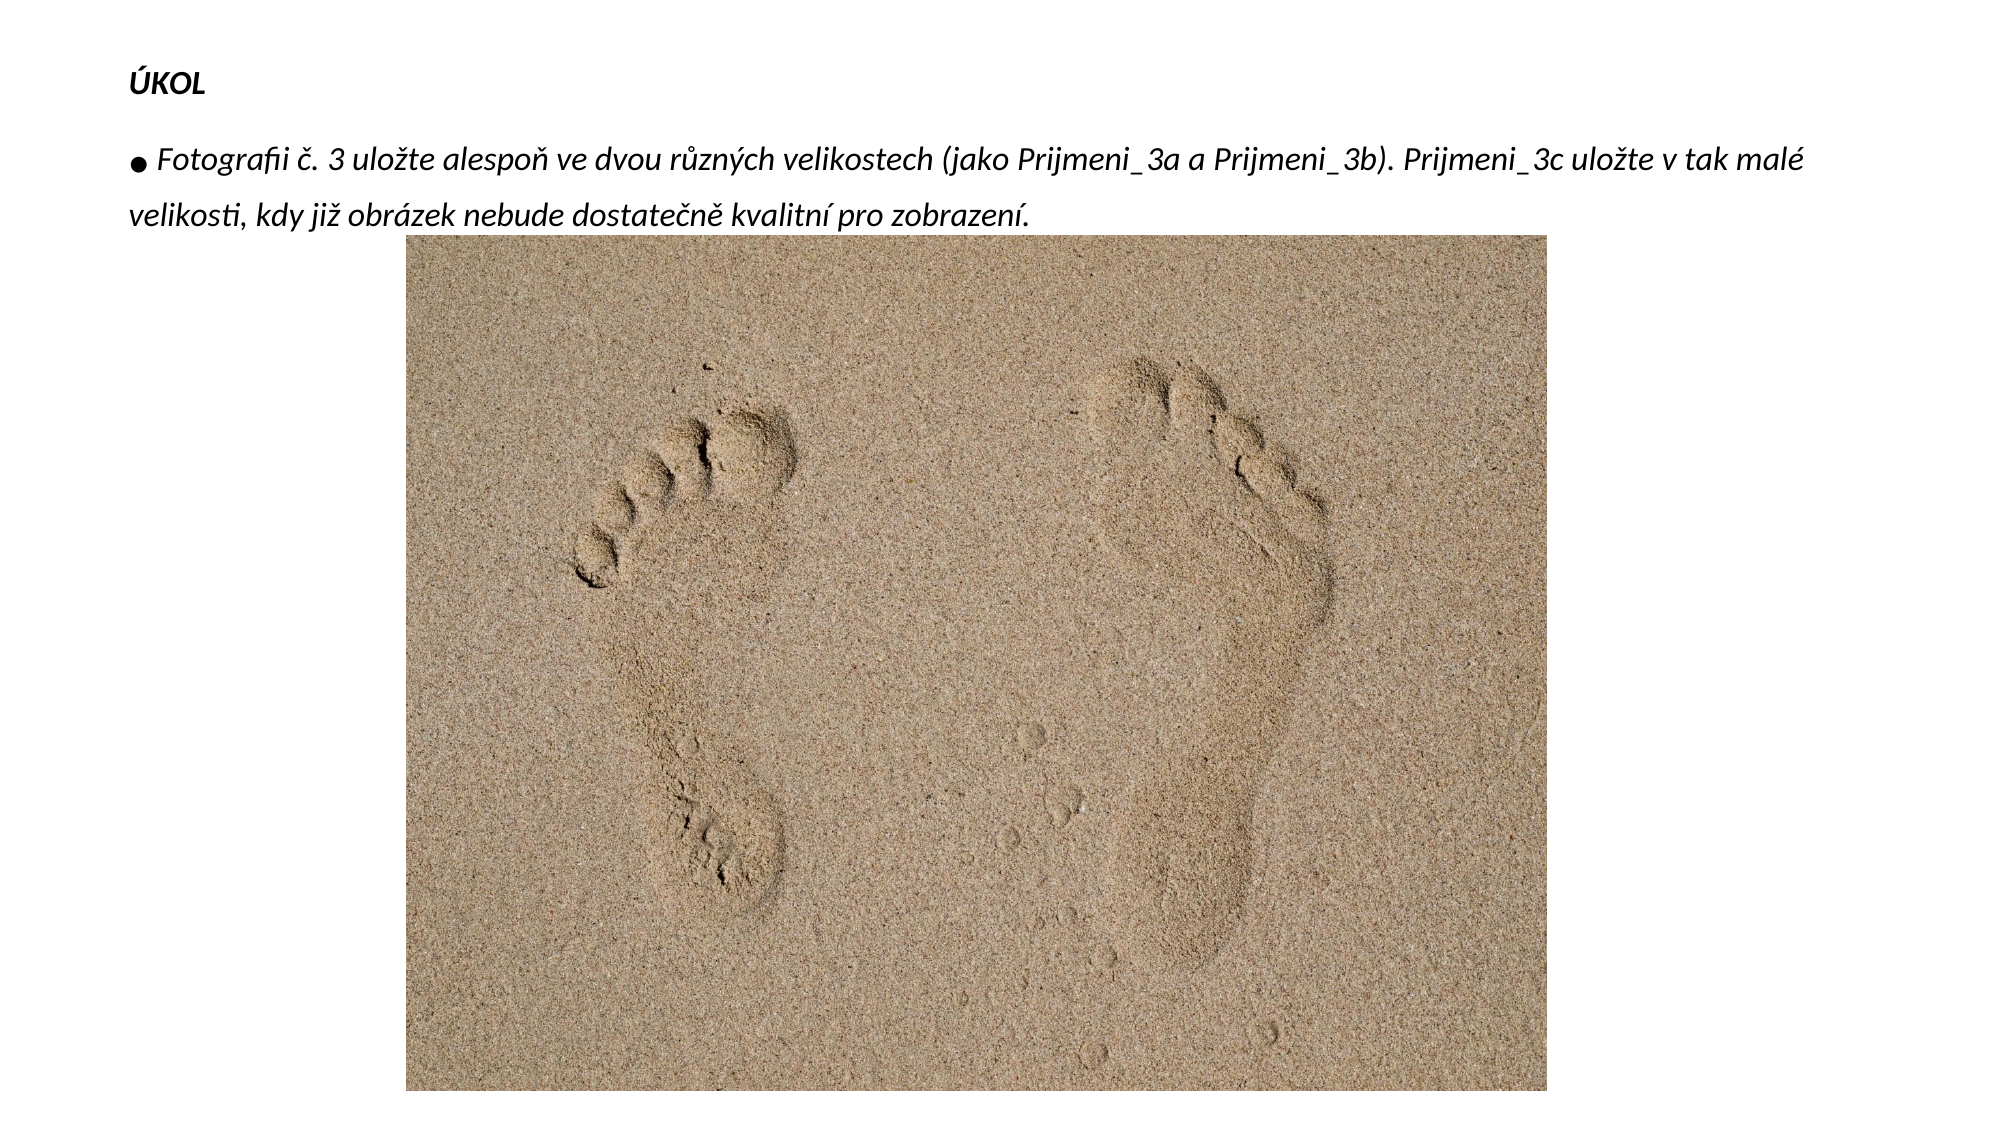

# ÚKOL
 Fotografii č. 3 uložte alespoň ve dvou různých velikostech (jako Prijmeni_3a a Prijmeni_3b). Prijmeni_3c uložte v tak malé velikosti, kdy již obrázek nebude dostatečně kvalitní pro zobrazení.